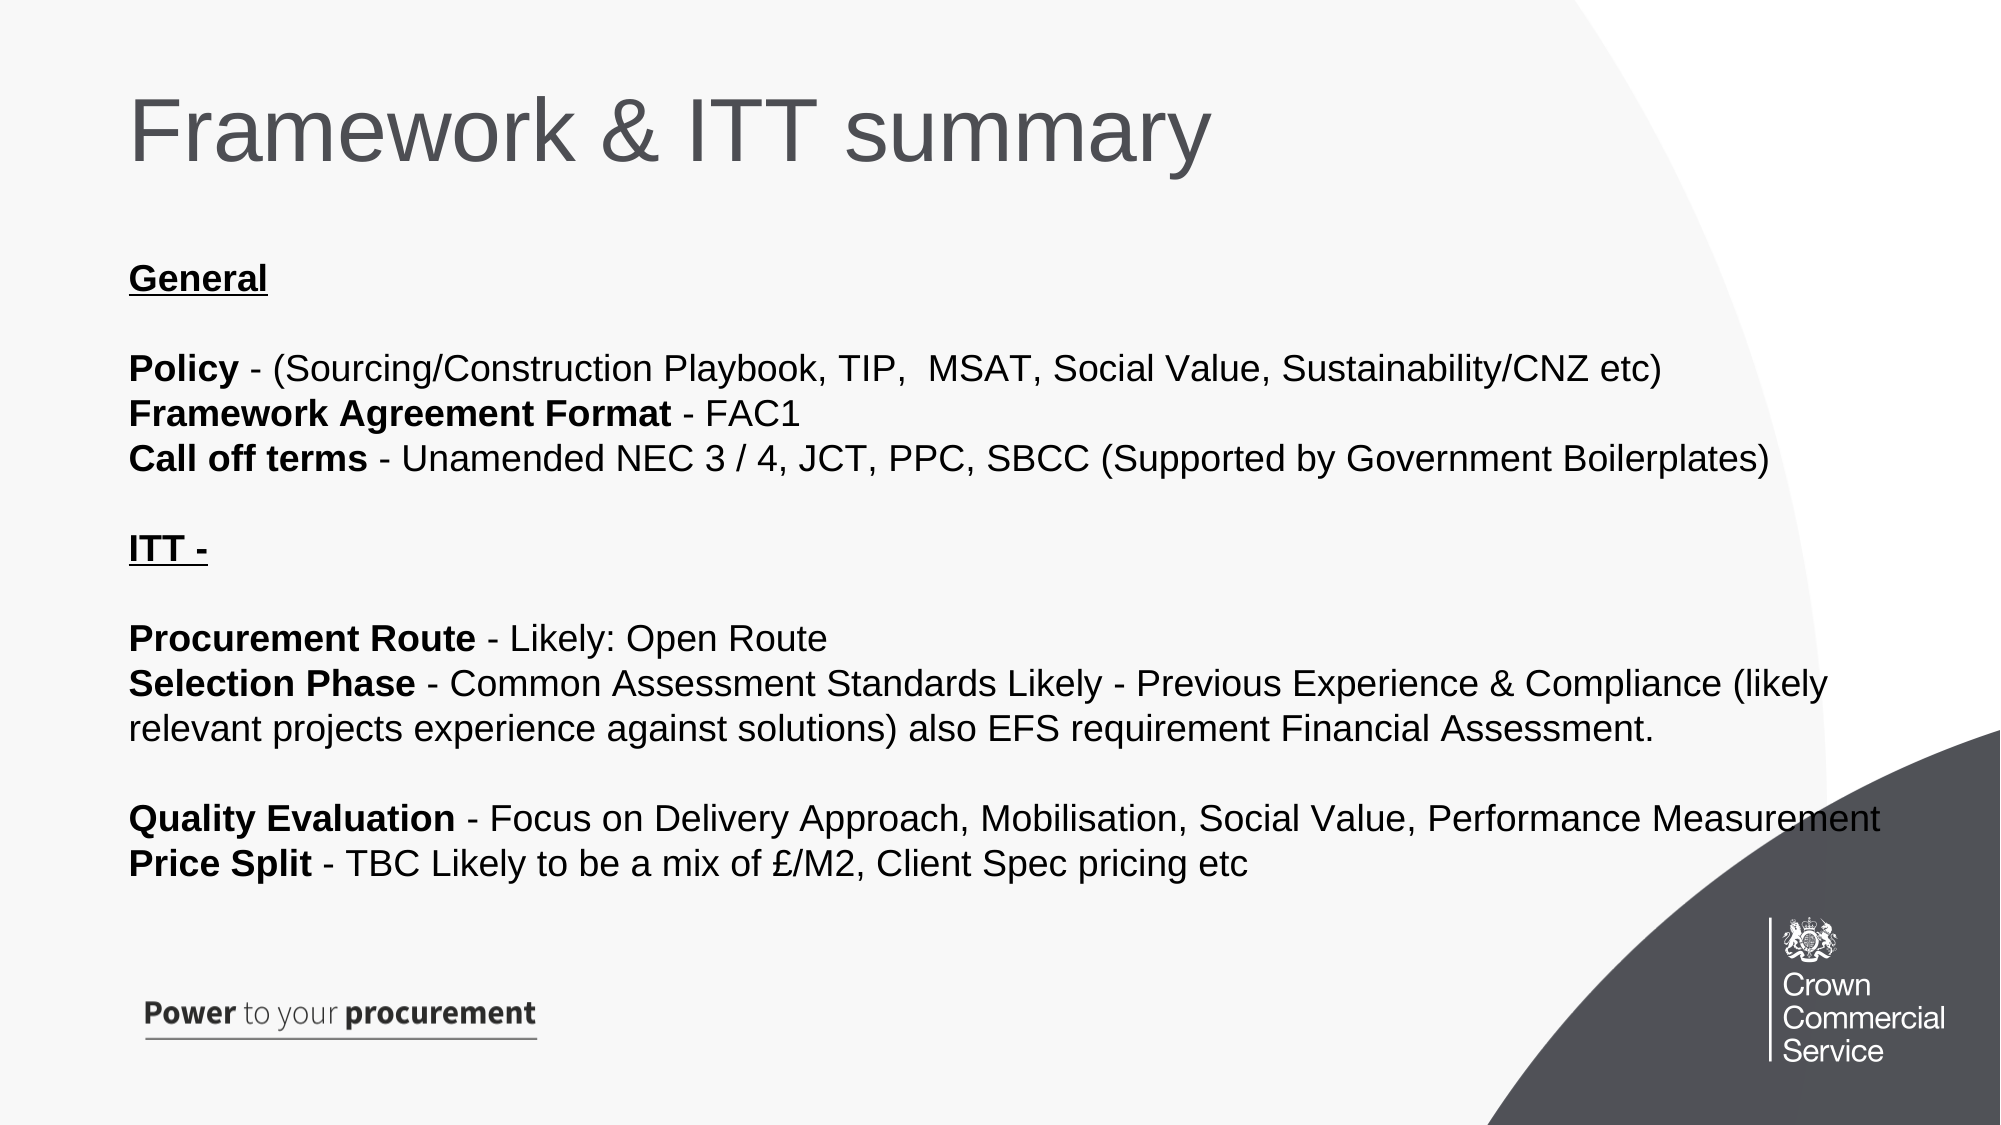

# Framework & ITT summary
General
Policy - (Sourcing/Construction Playbook, TIP, MSAT, Social Value, Sustainability/CNZ etc)
Framework Agreement Format - FAC1
Call off terms - Unamended NEC 3 / 4, JCT, PPC, SBCC (Supported by Government Boilerplates)
ITT -
Procurement Route - Likely: Open Route
Selection Phase - Common Assessment Standards Likely - Previous Experience & Compliance (likely relevant projects experience against solutions) also EFS requirement Financial Assessment.
Quality Evaluation - Focus on Delivery Approach, Mobilisation, Social Value, Performance Measurement
Price Split - TBC Likely to be a mix of £/M2, Client Spec pricing etc